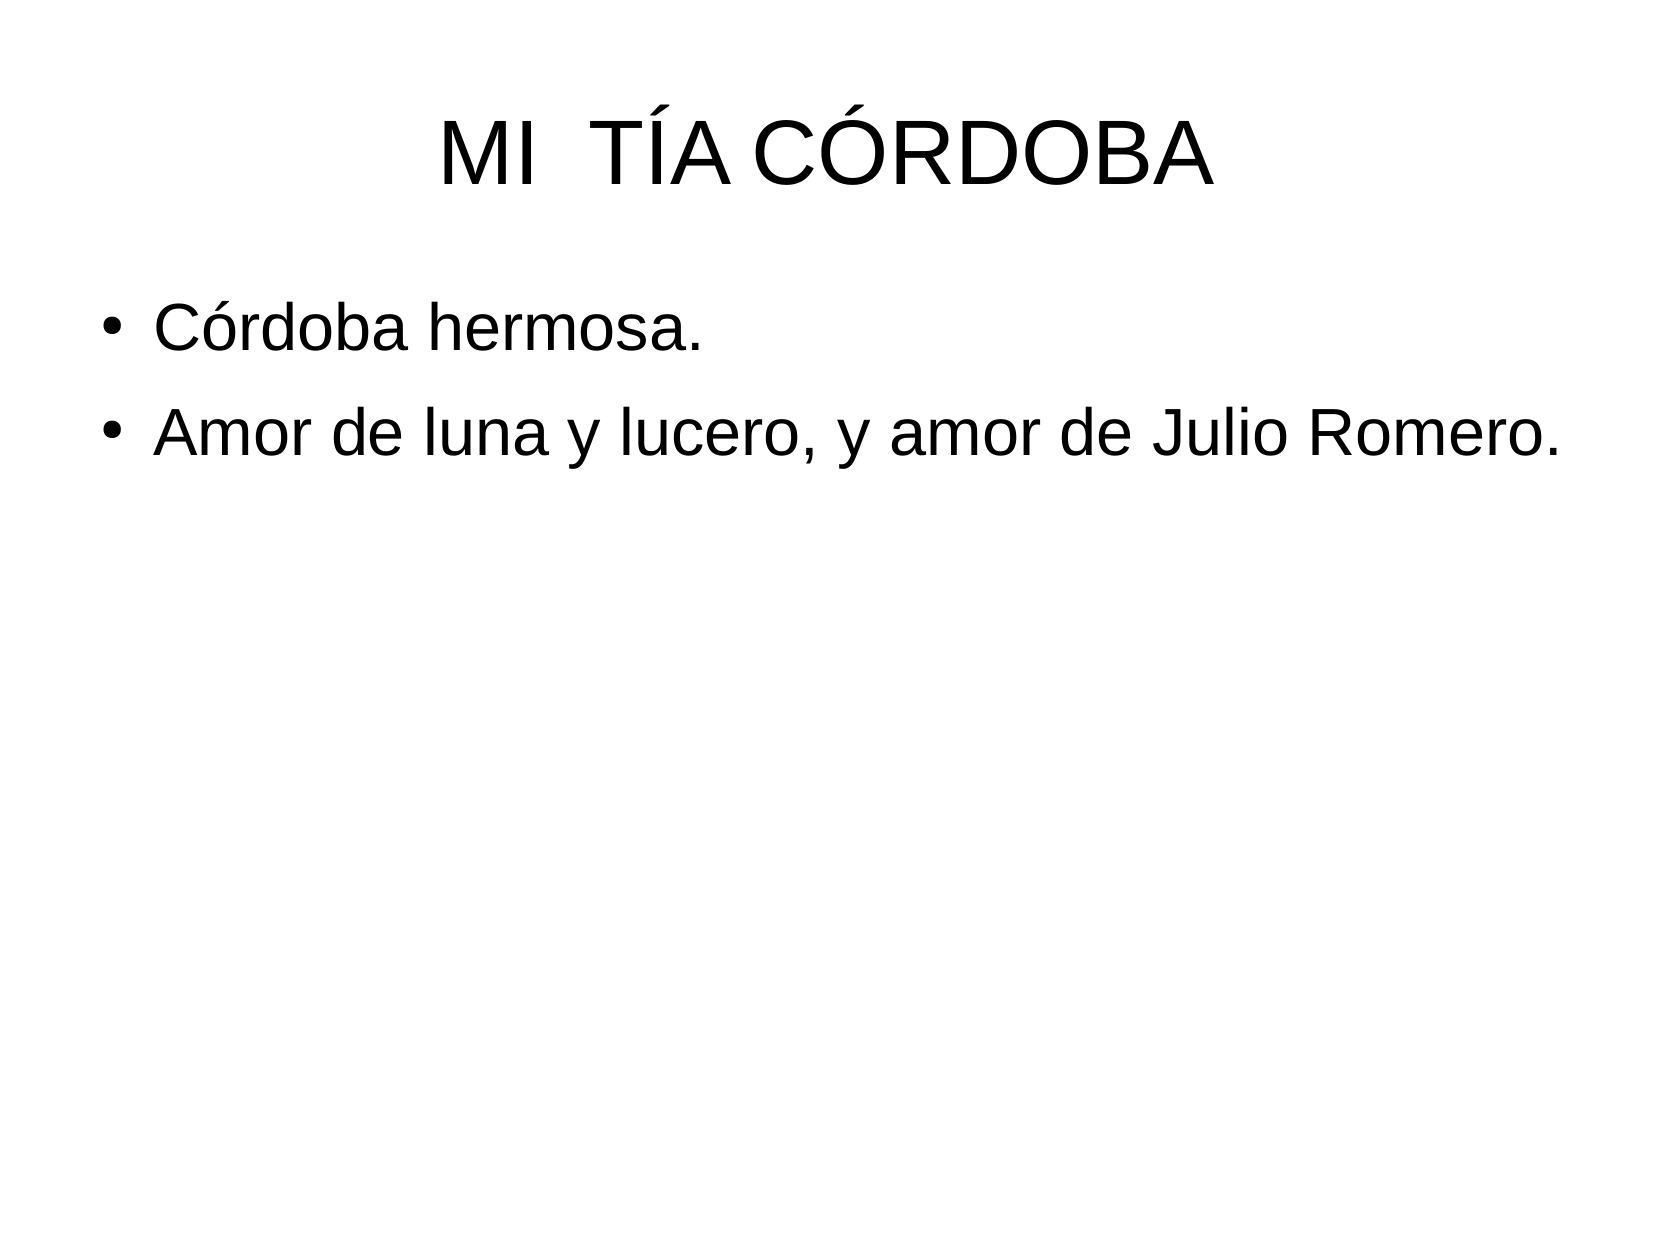

# MI TÍA CÓRDOBA
Córdoba hermosa.
Amor de luna y lucero, y amor de Julio Romero.